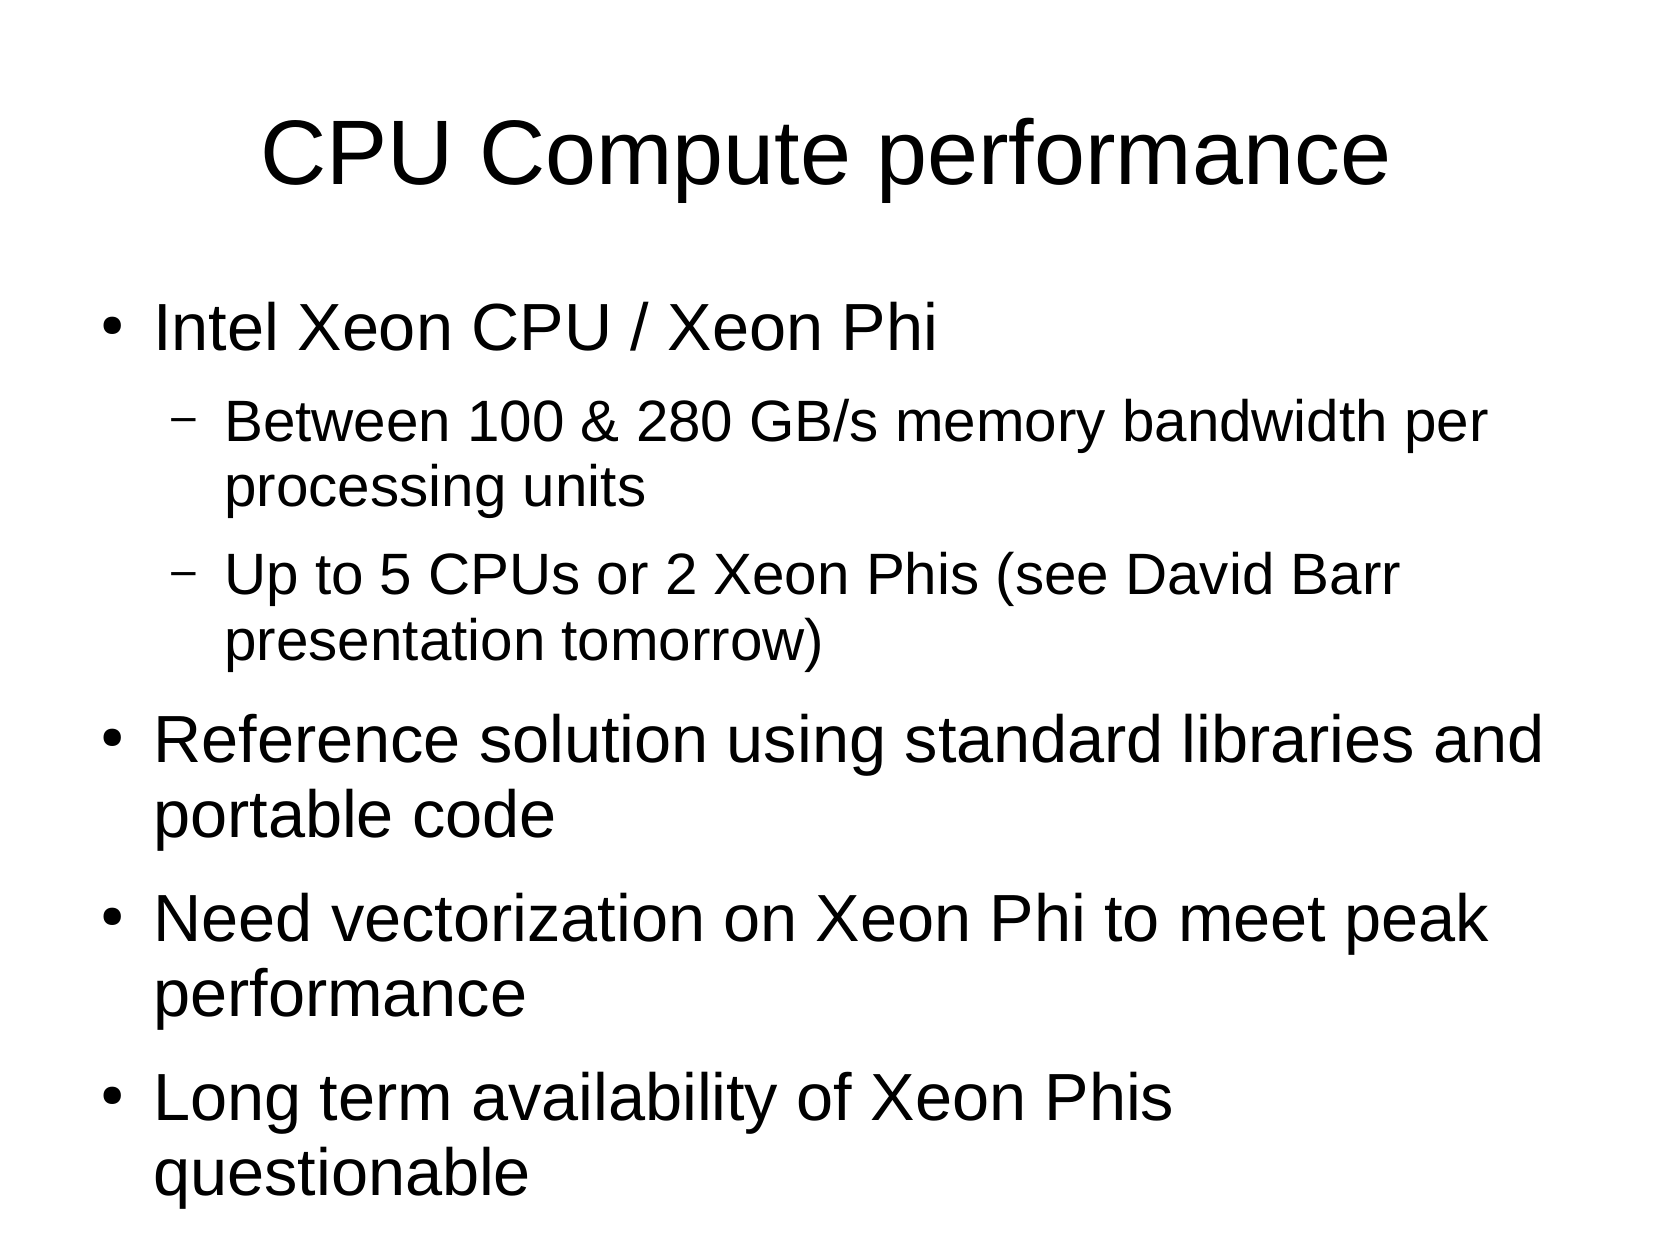

# CPU Compute performance
Intel Xeon CPU / Xeon Phi
Between 100 & 280 GB/s memory bandwidth per processing units
Up to 5 CPUs or 2 Xeon Phis (see David Barr presentation tomorrow)
Reference solution using standard libraries and portable code
Need vectorization on Xeon Phi to meet peak performance
Long term availability of Xeon Phis questionable